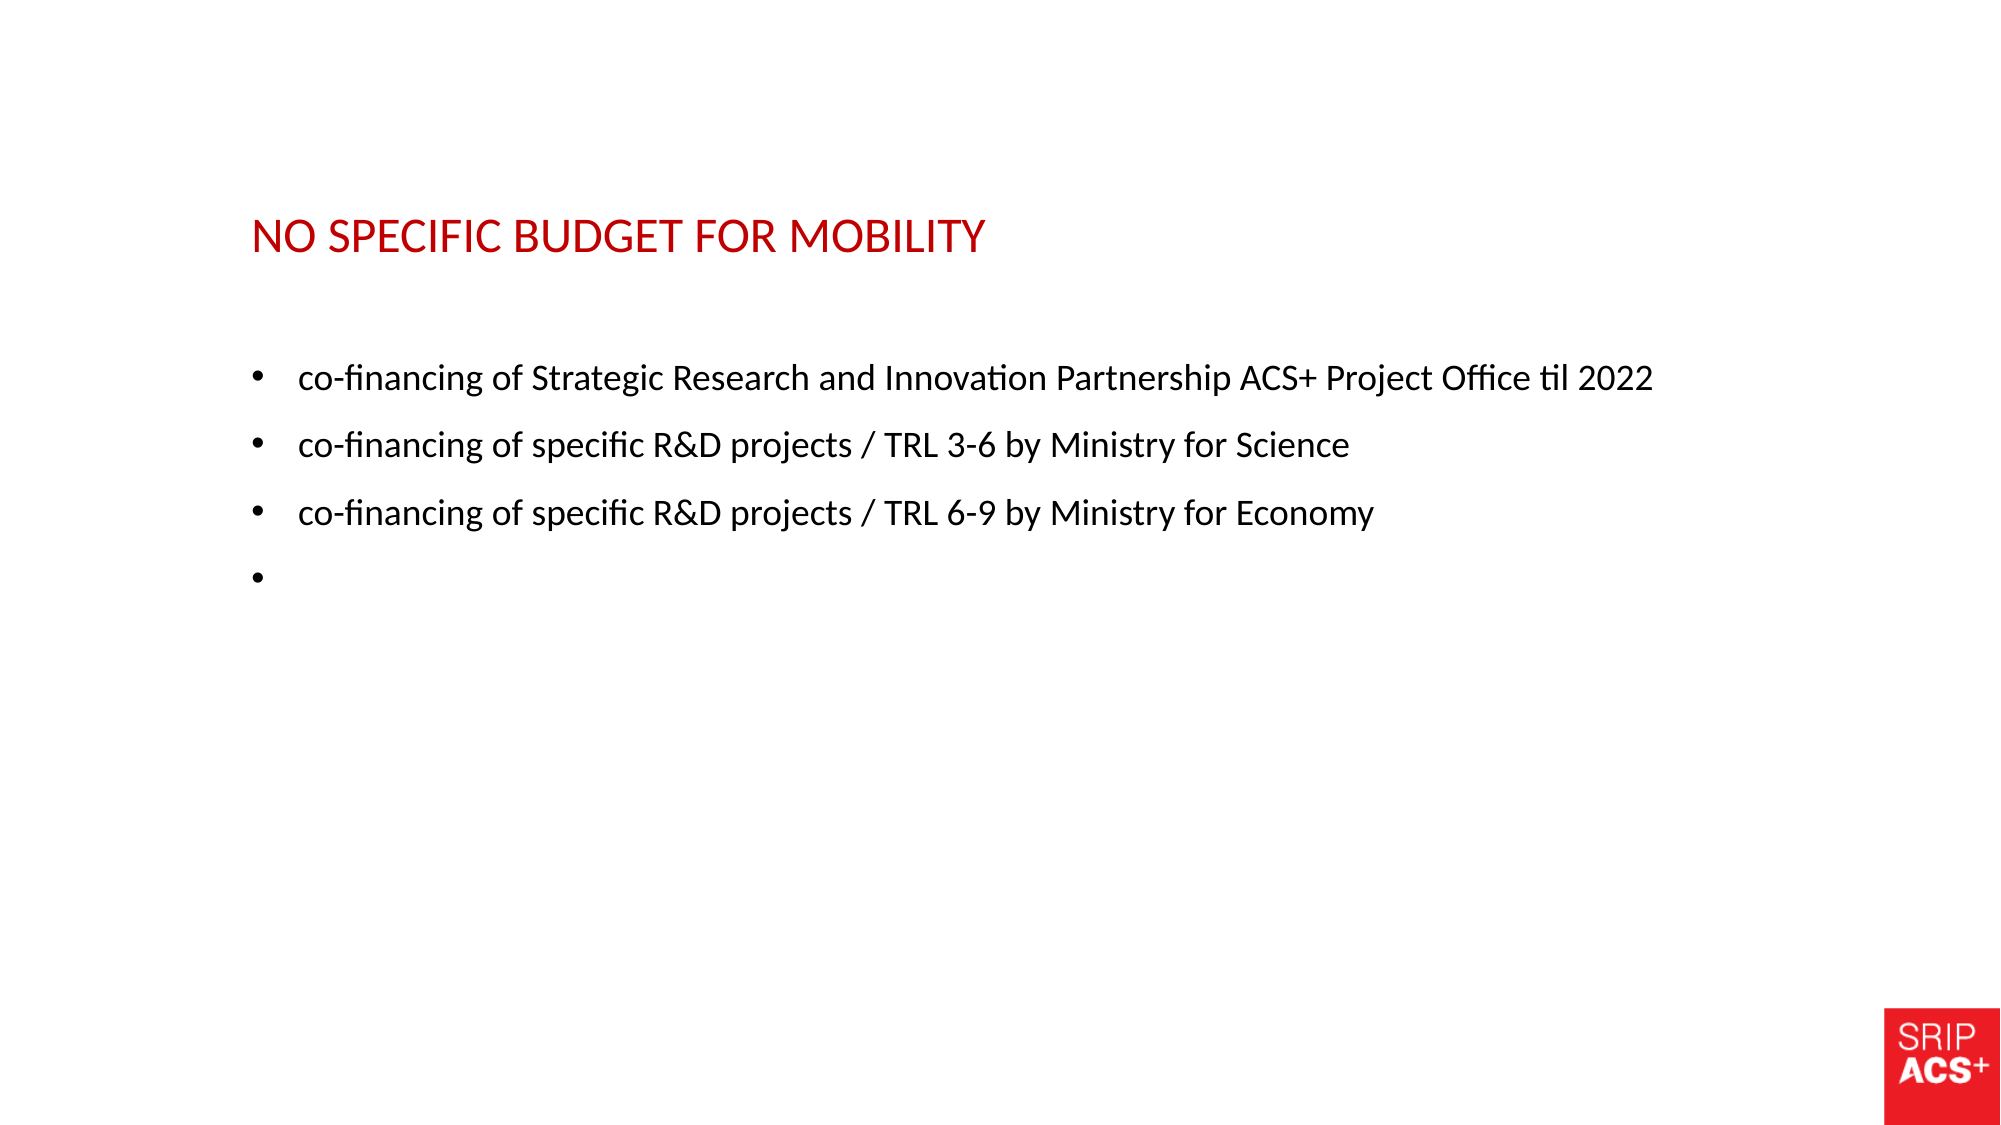

NO SPECIFIC BUDGET FOR MOBILITY
co-financing of Strategic Research and Innovation Partnership ACS+ Project Office til 2022
co-financing of specific R&D projects / TRL 3-6 by Ministry for Science
co-financing of specific R&D projects / TRL 6-9 by Ministry for Economy